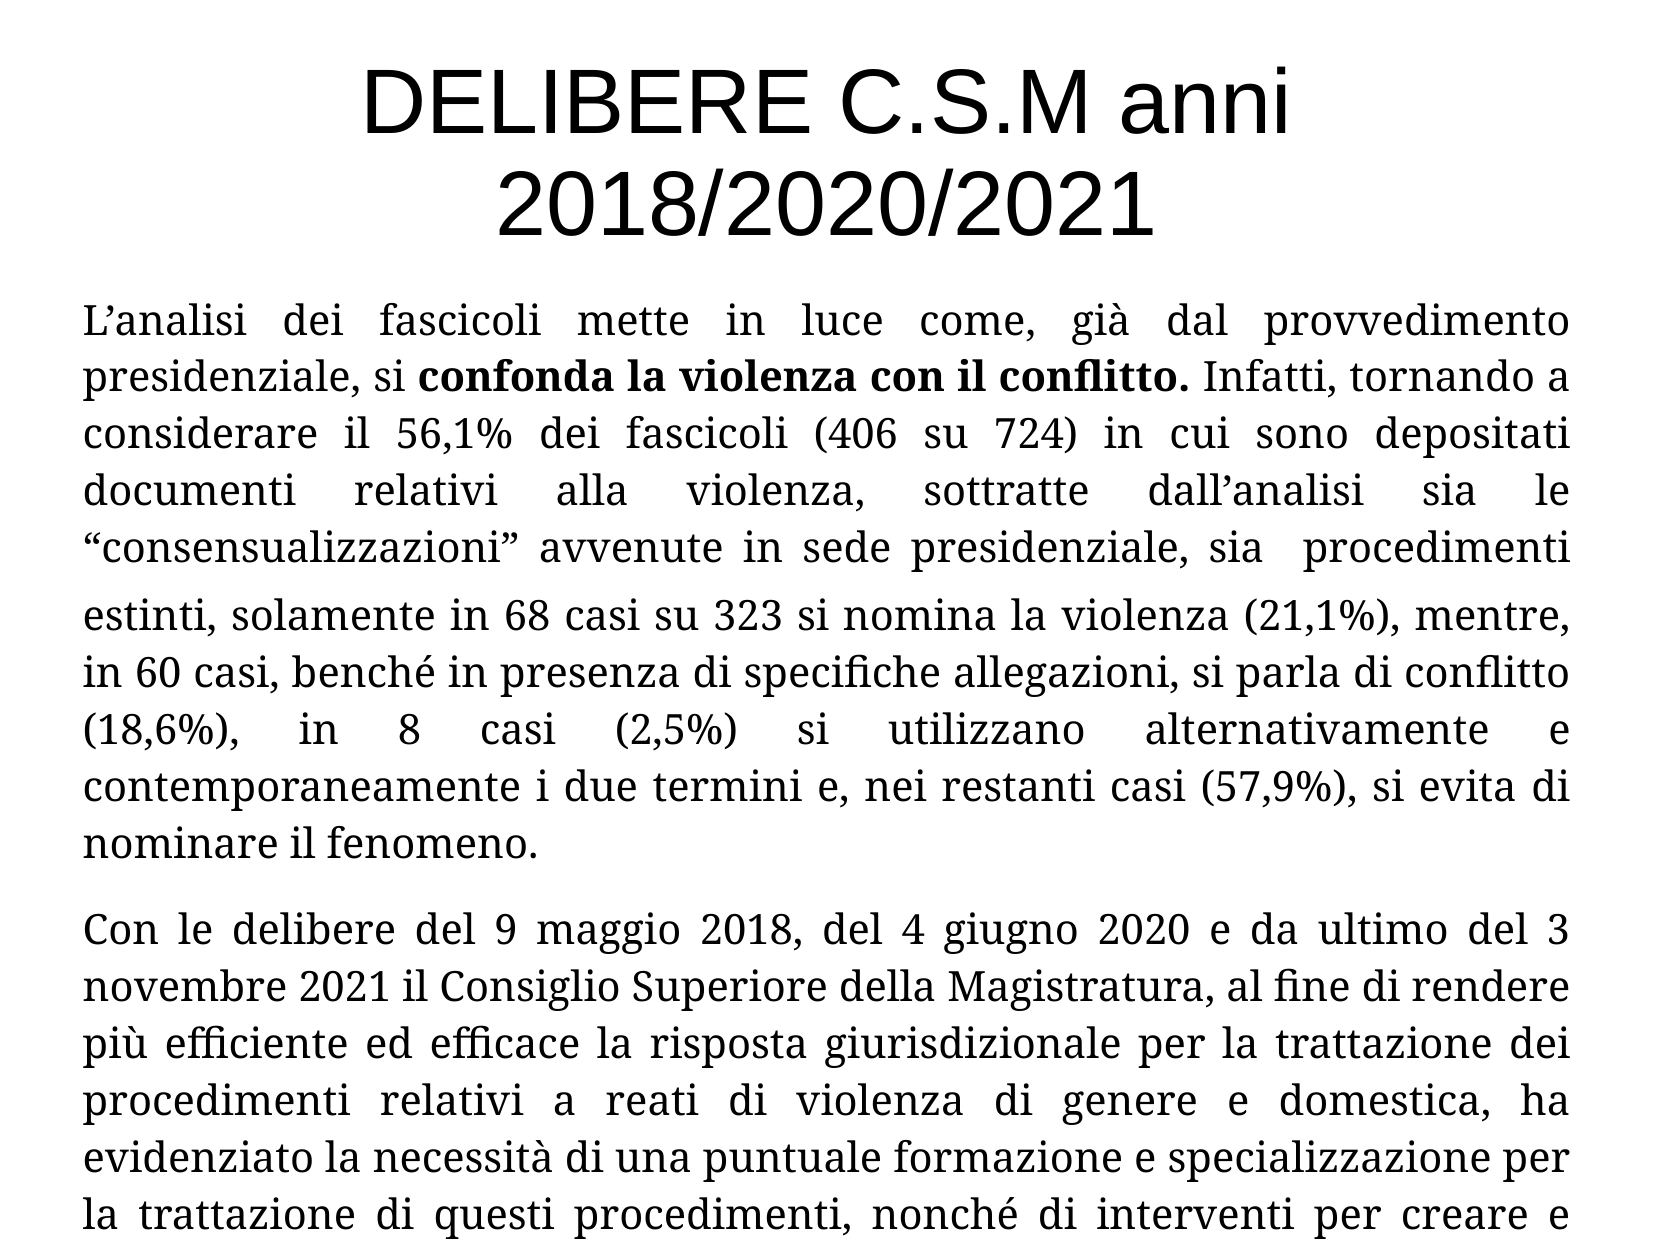

# DELIBERE C.S.M anni 2018/2020/2021
L’analisi dei fascicoli mette in luce come, già dal provvedimento presidenziale, si confonda la violenza con il conflitto. Infatti, tornando a considerare il 56,1% dei fascicoli (406 su 724) in cui sono depositati documenti relativi alla violenza, sottratte dall’analisi sia le “consensualizzazioni” avvenute in sede presidenziale, sia procedimenti estinti, solamente in 68 casi su 323 si nomina la violenza (21,1%), mentre, in 60 casi, benché in presenza di specifiche allegazioni, si parla di conflitto (18,6%), in 8 casi (2,5%) si utilizzano alternativamente e contemporaneamente i due termini e, nei restanti casi (57,9%), si evita di nominare il fenomeno.
Con le delibere del 9 maggio 2018, del 4 giugno 2020 e da ultimo del 3 novembre 2021 il Consiglio Superiore della Magistratura, al fine di rendere più efficiente ed efficace la risposta giurisdizionale per la trattazione dei procedimenti relativi a reati di violenza di genere e domestica, ha evidenziato la necessità di una puntuale formazione e specializzazione per la trattazione di questi procedimenti, nonché di interventi per creare e migliorare i collegamenti tra il settore penale e il settore civile e minorile.